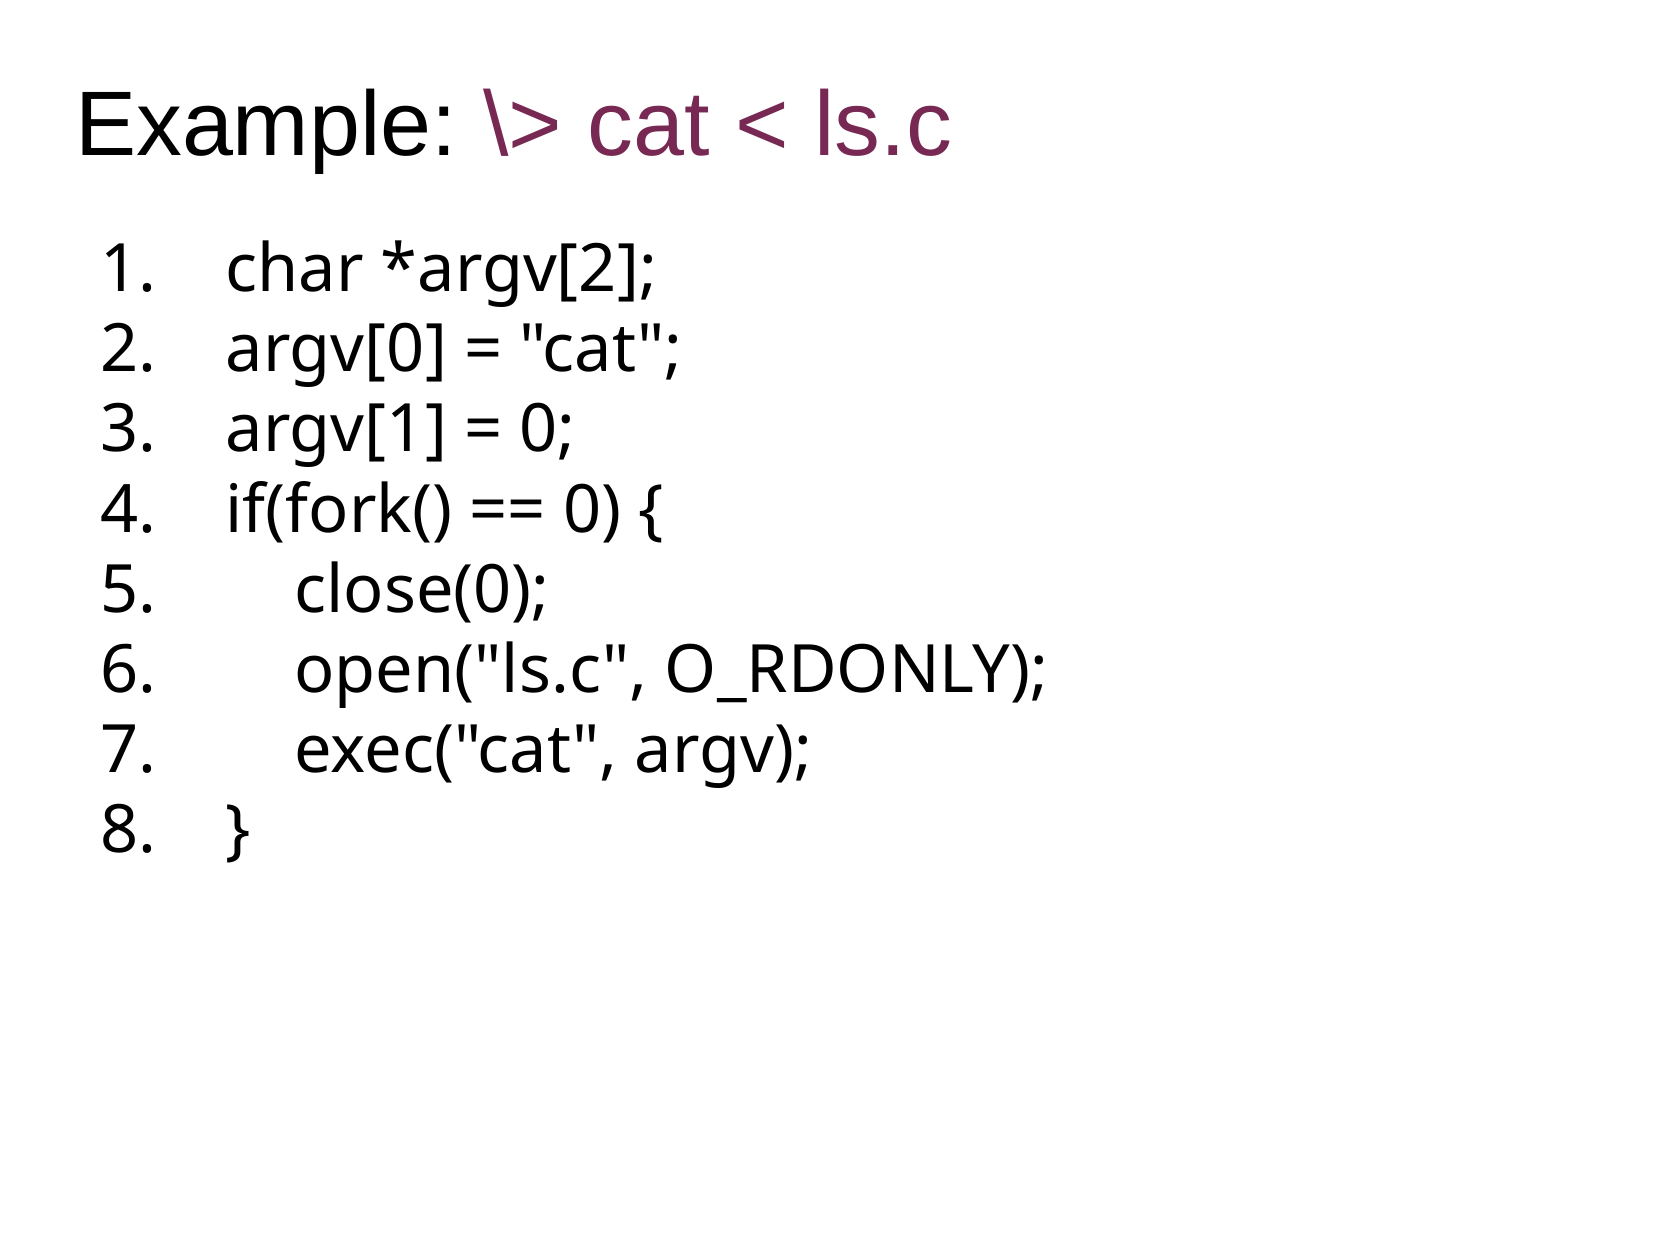

# Example: \> cat < ls.c
 char *argv[2];
 argv[0] = "cat";
 argv[1] = 0;
 if(fork() == 0) {
 close(0);
 open("ls.c", O_RDONLY);
 exec("cat", argv);
 }